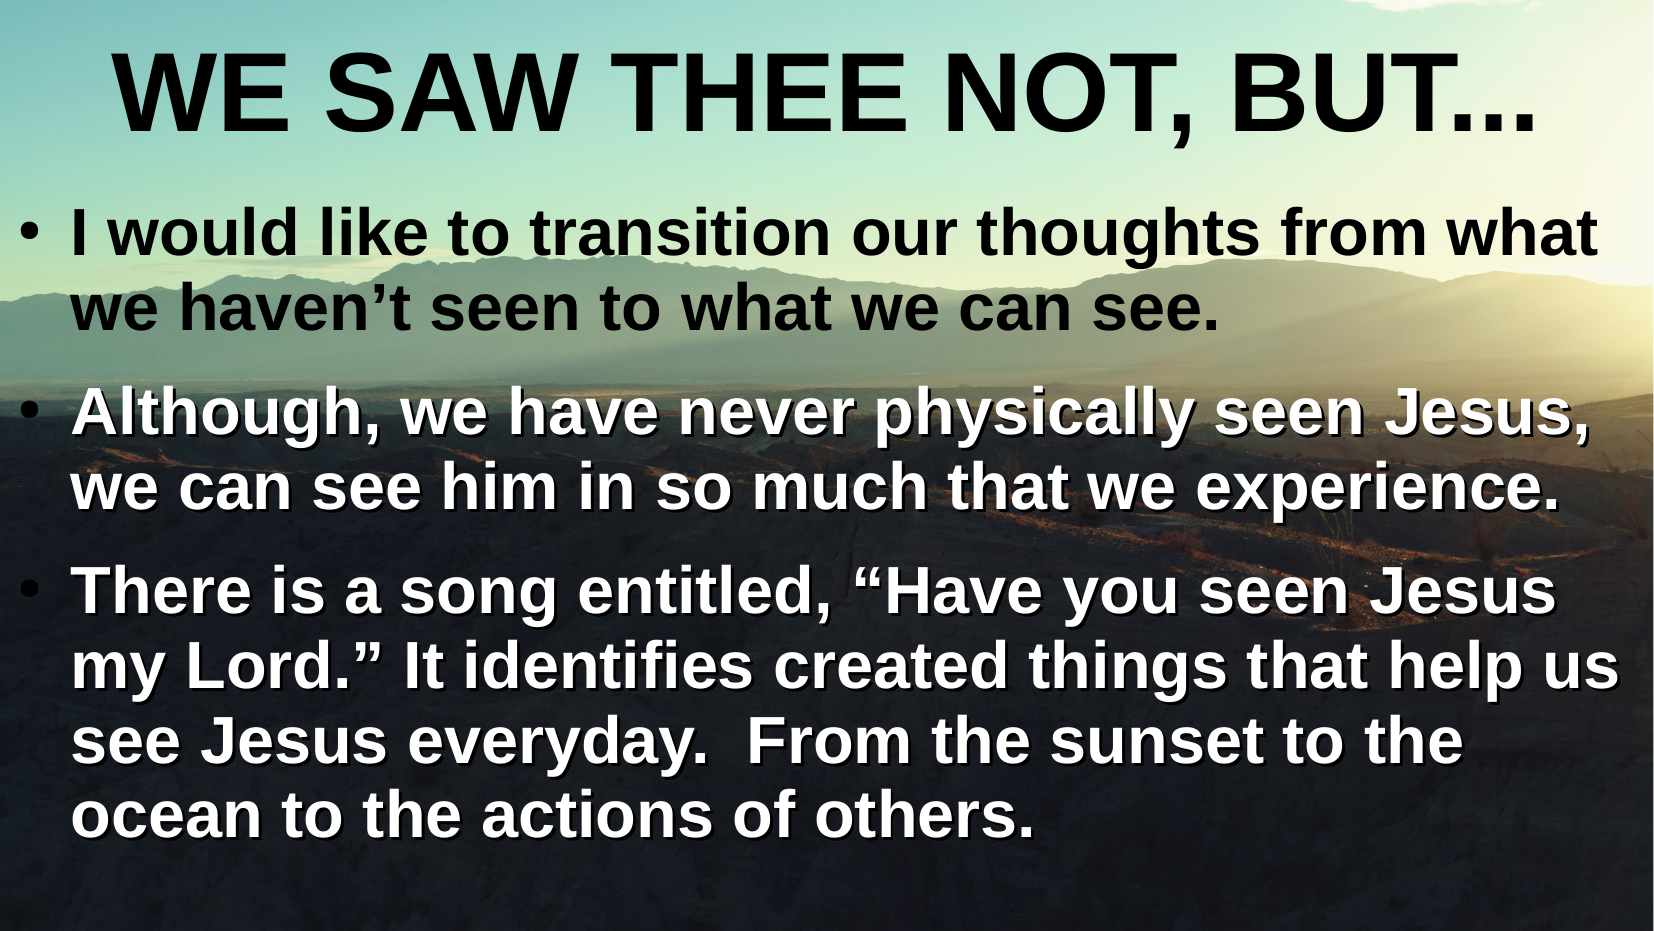

# WE SAW THEE NOT, BUT...
I would like to transition our thoughts from what we haven’t seen to what we can see.
Although, we have never physically seen Jesus, we can see him in so much that we experience.
There is a song entitled, “Have you seen Jesus my Lord.” It identifies created things that help us see Jesus everyday. From the sunset to the ocean to the actions of others.